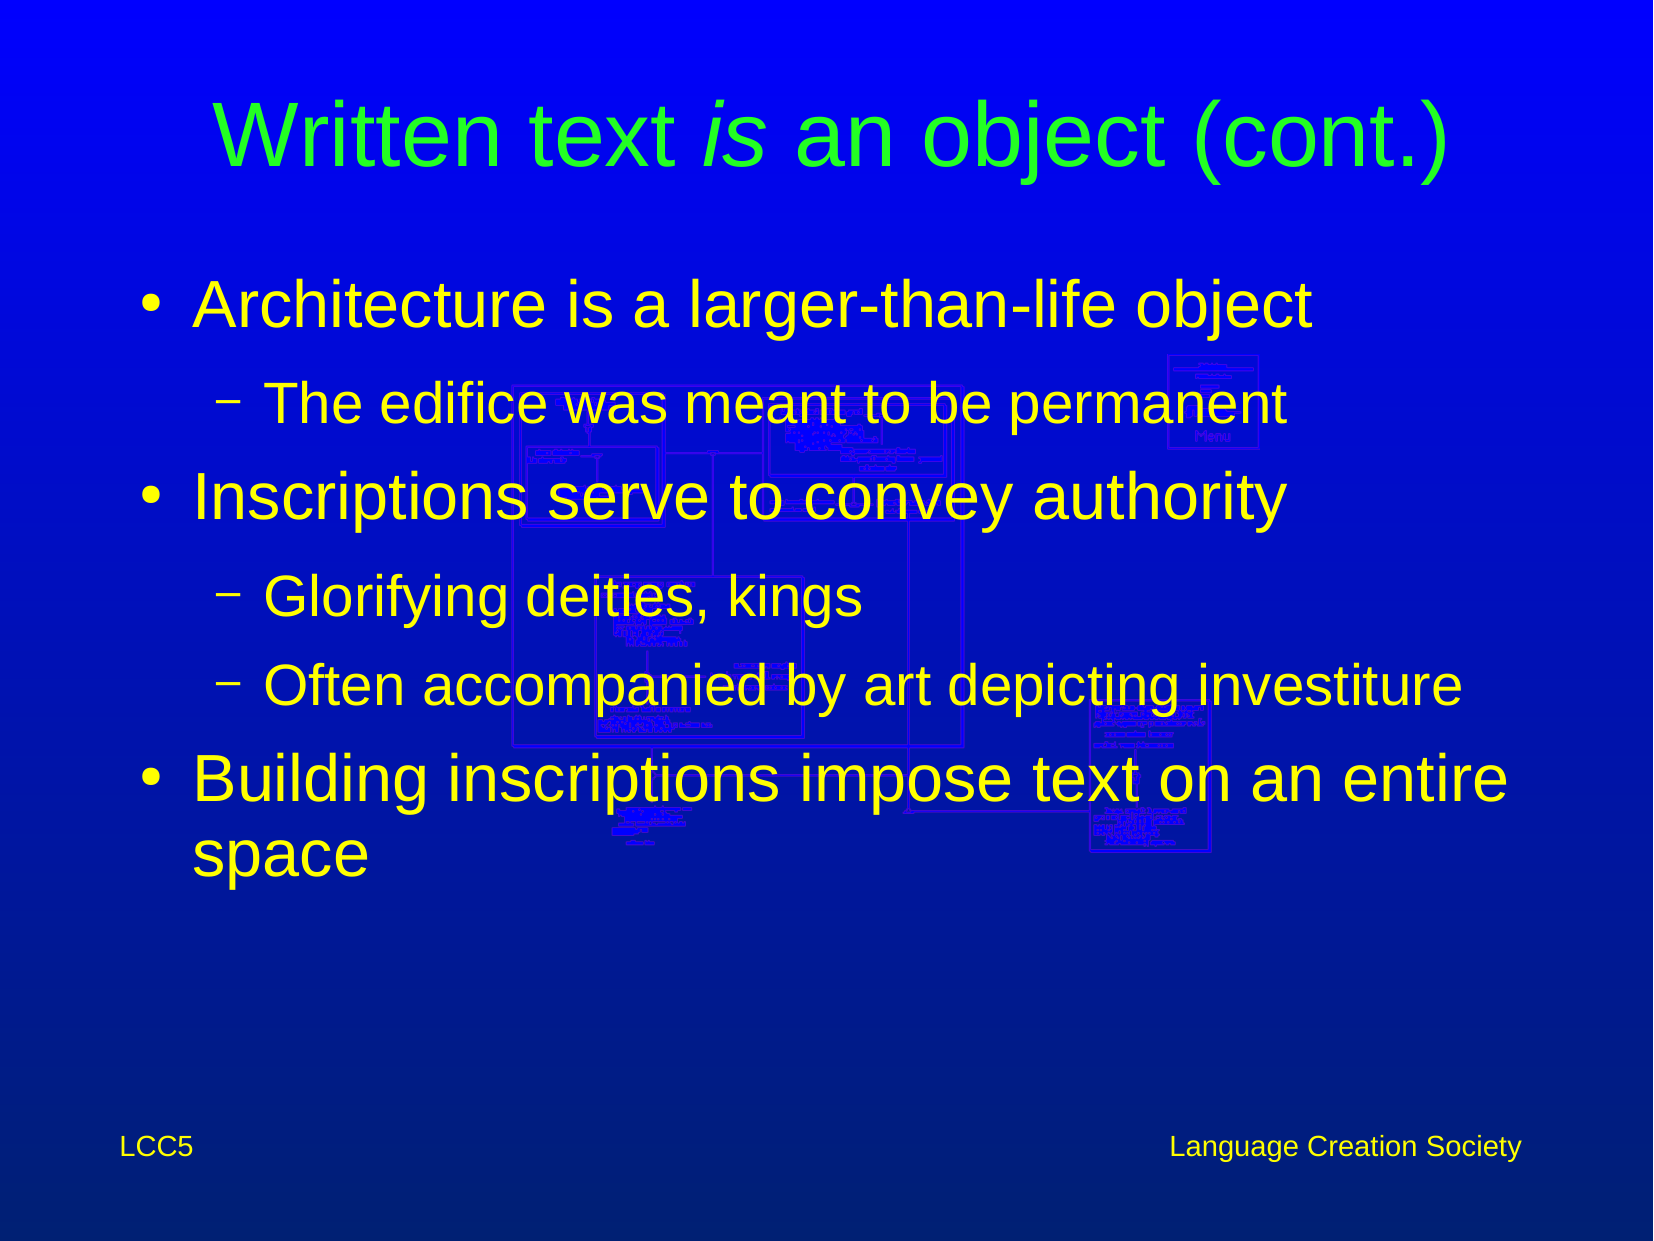

# Written text is an object (cont.)
Architecture is a larger-than-life object
The edifice was meant to be permanent
Inscriptions serve to convey authority
Glorifying deities, kings
Often accompanied by art depicting investiture
Building inscriptions impose text on an entire space